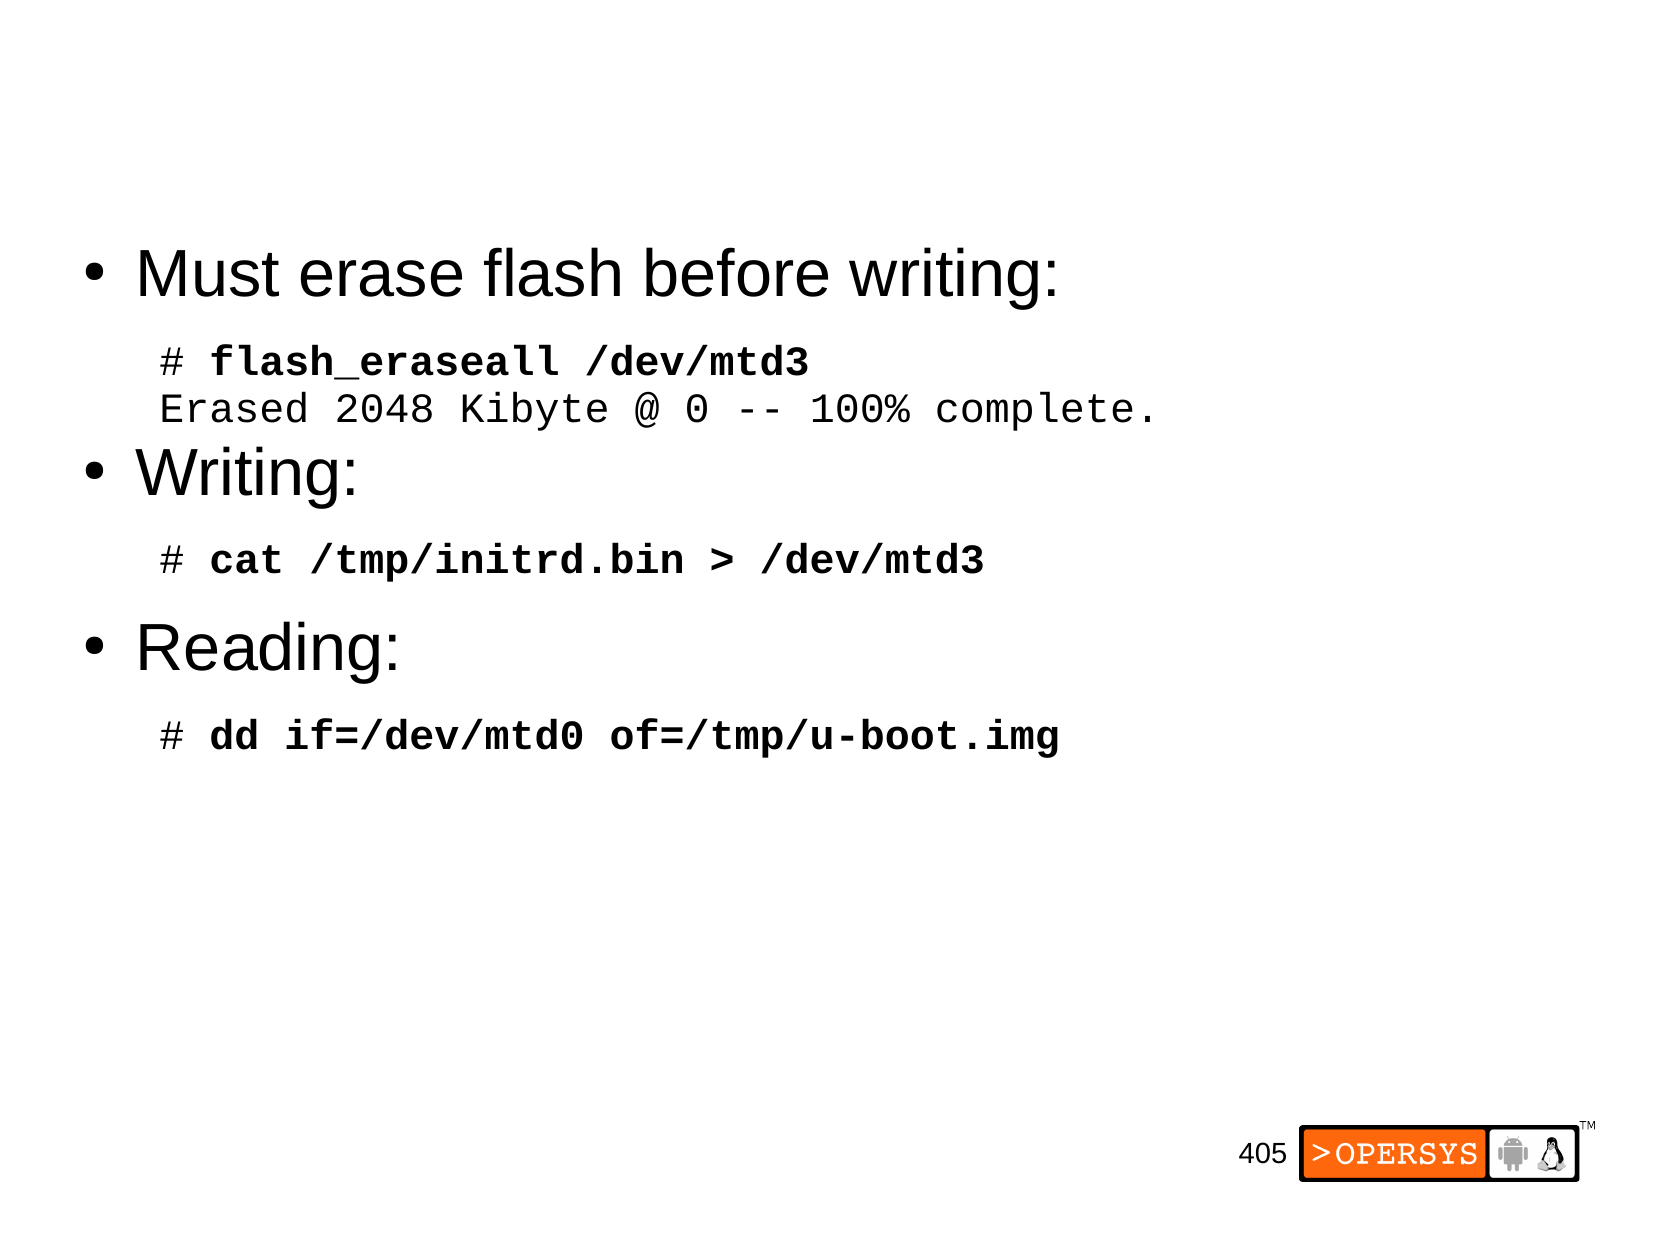

# Must erase flash before writing:
# flash_eraseall /dev/mtd3
Erased 2048 Kibyte @ 0 -- 100% complete.
Writing:
# cat /tmp/initrd.bin > /dev/mtd3
Reading:
# dd if=/dev/mtd0 of=/tmp/u-boot.img